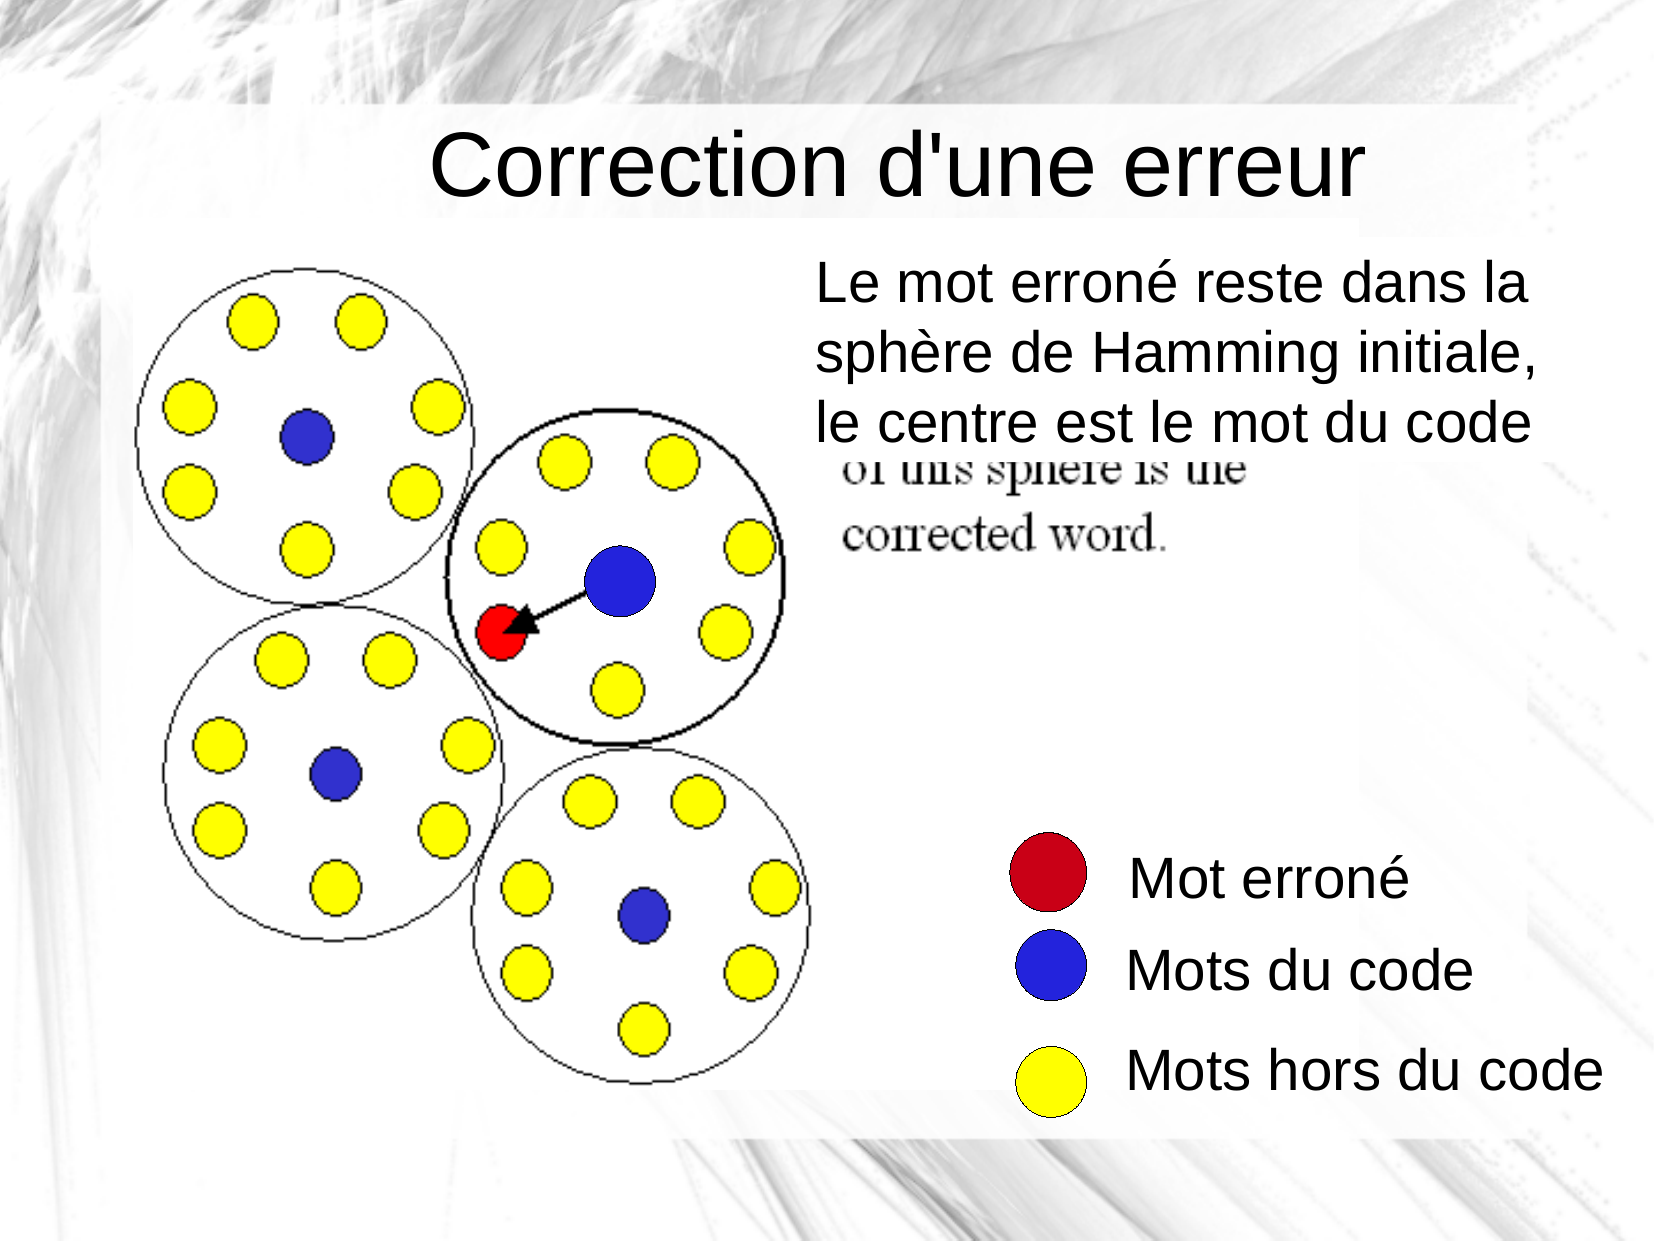

Correction d'une erreur
Le mot erroné reste dans la sphère de Hamming initiale, le centre est le mot du code
Mot erroné
Mots du code
Mots hors du code